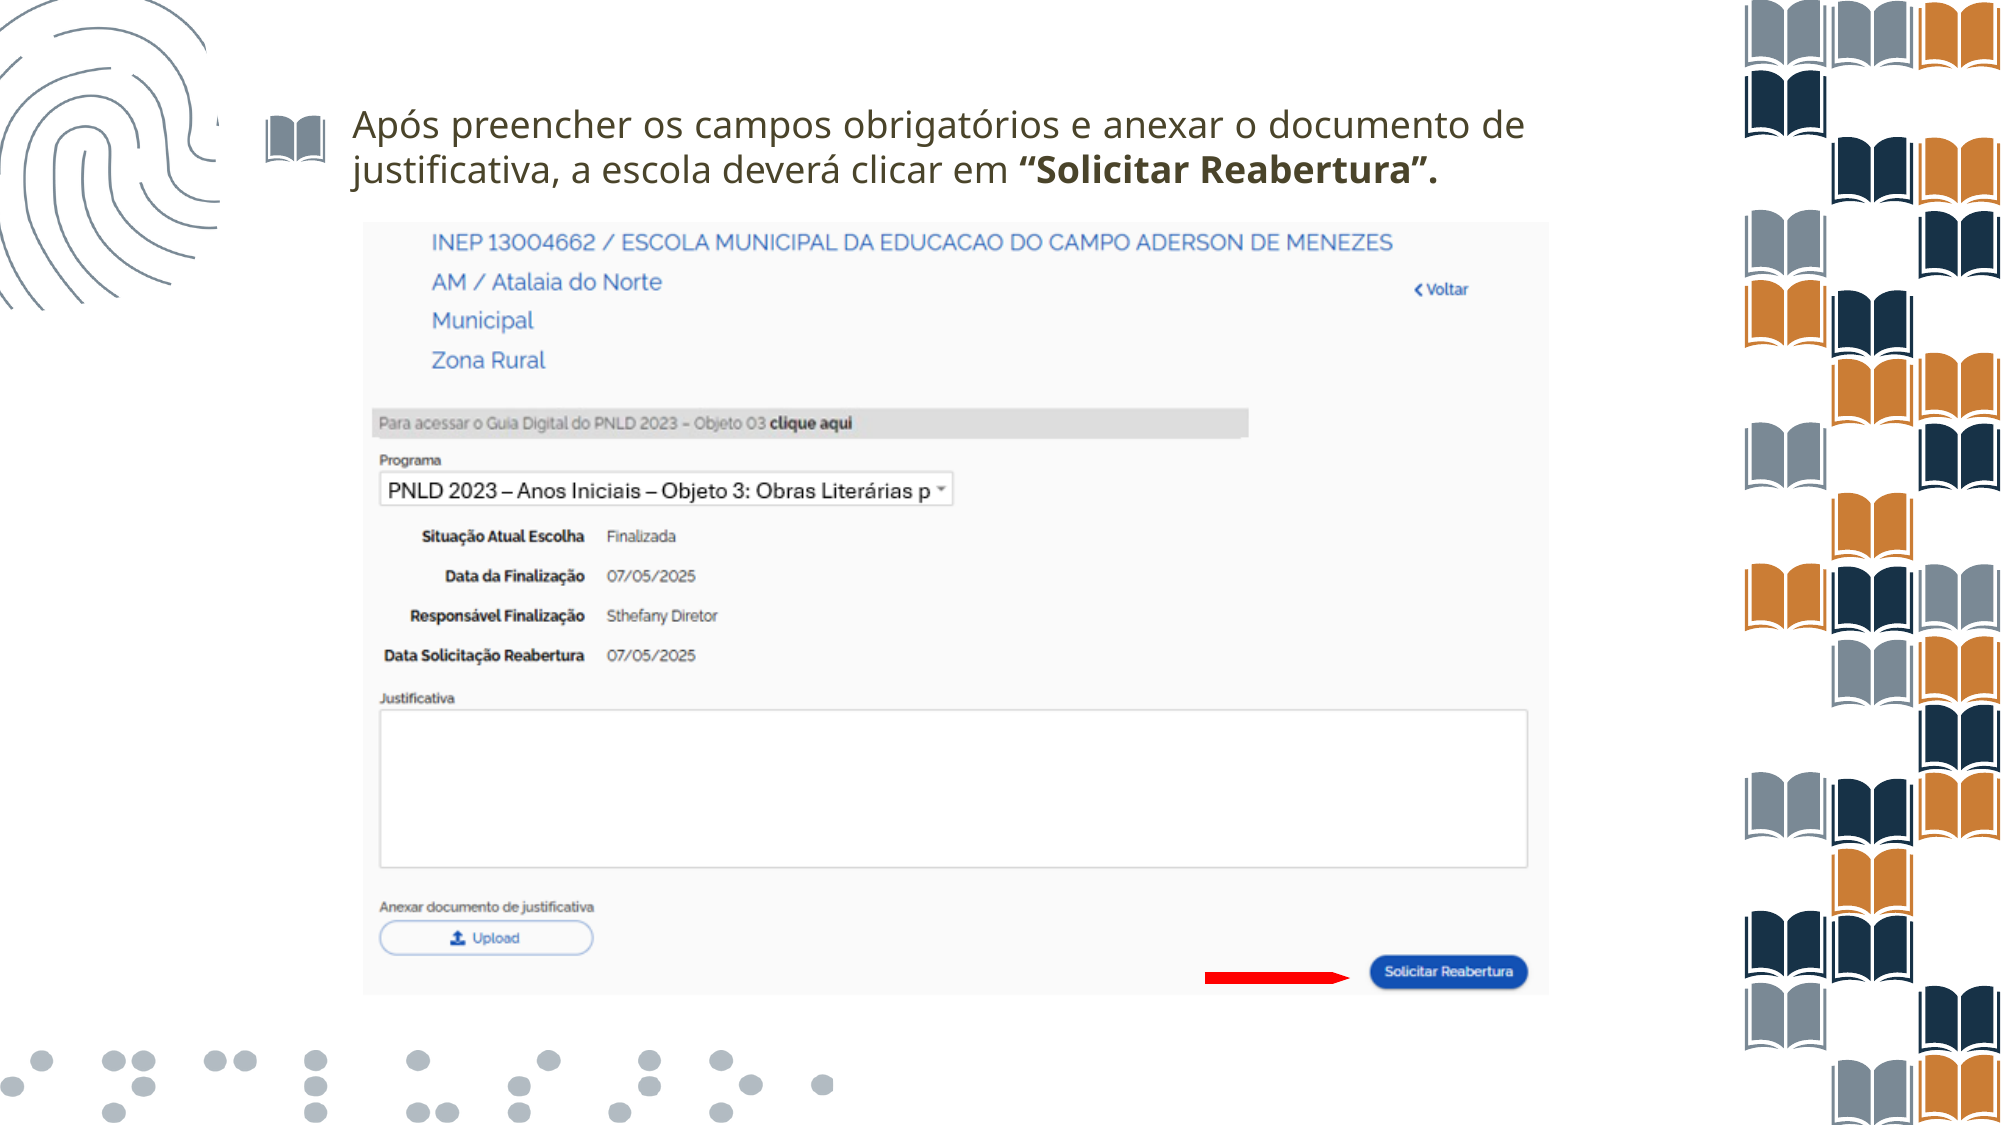

Após preencher os campos obrigatórios e anexar o documento de justificativa, a escola deverá clicar em “Solicitar Reabertura’’.